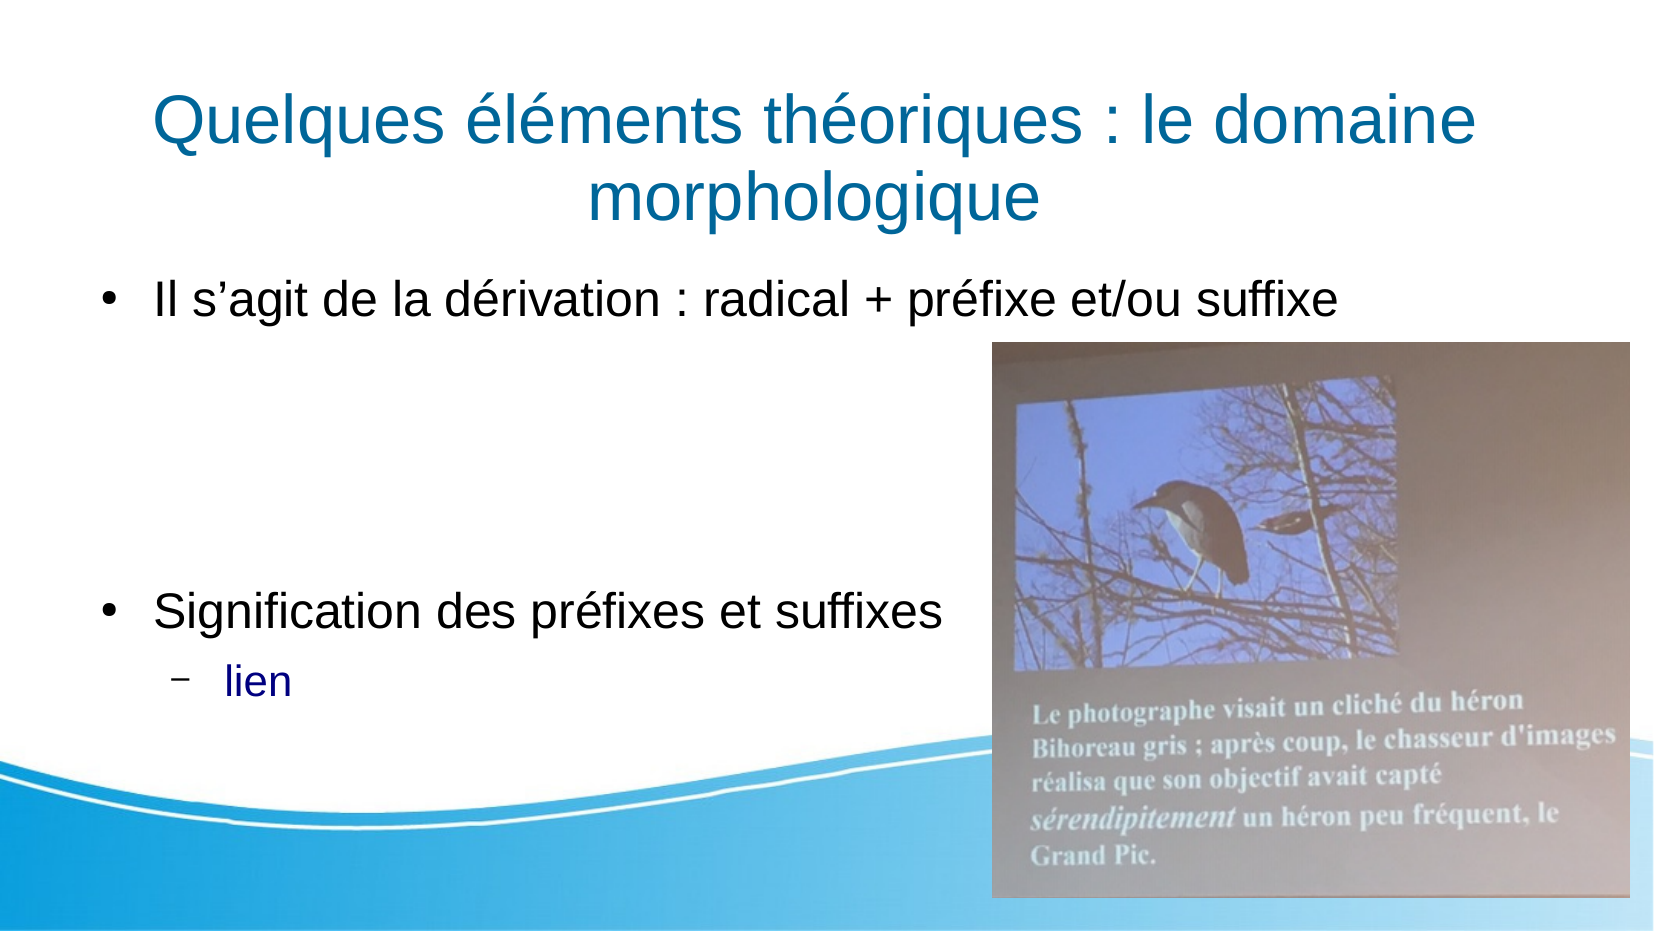

# Quelques éléments théoriques : le domaine morphologique
Il s’agit de la dérivation : radical + préfixe et/ou suffixe
Signification des préfixes et suffixes
lien